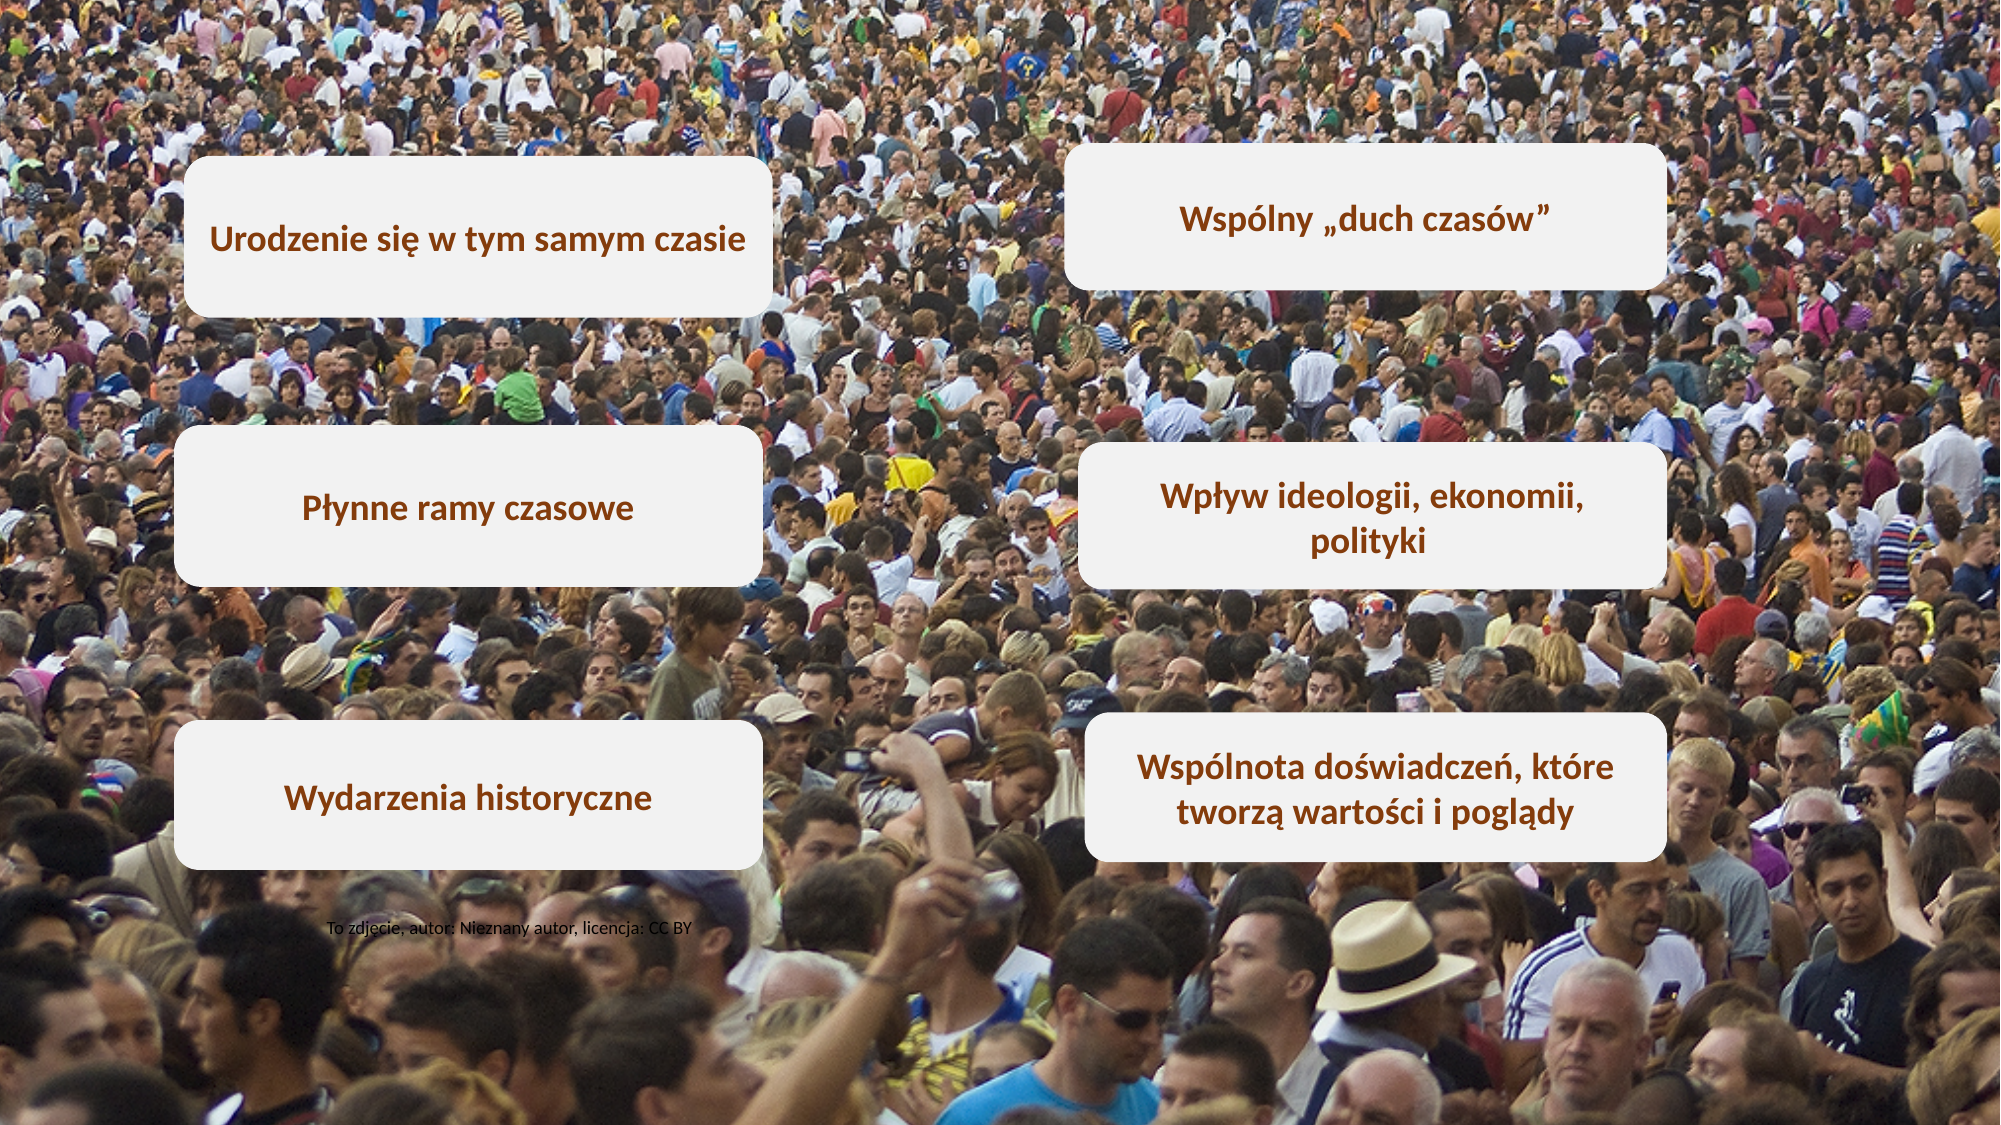

Wspólny „duch czasów”
Urodzenie się w tym samym czasie
Płynne ramy czasowe
Wpływ ideologii, ekonomii, polityki
Wspólnota doświadczeń, które tworzą wartości i poglądy
Wydarzenia historyczne
To zdjęcie, autor: Nieznany autor, licencja: CC BY